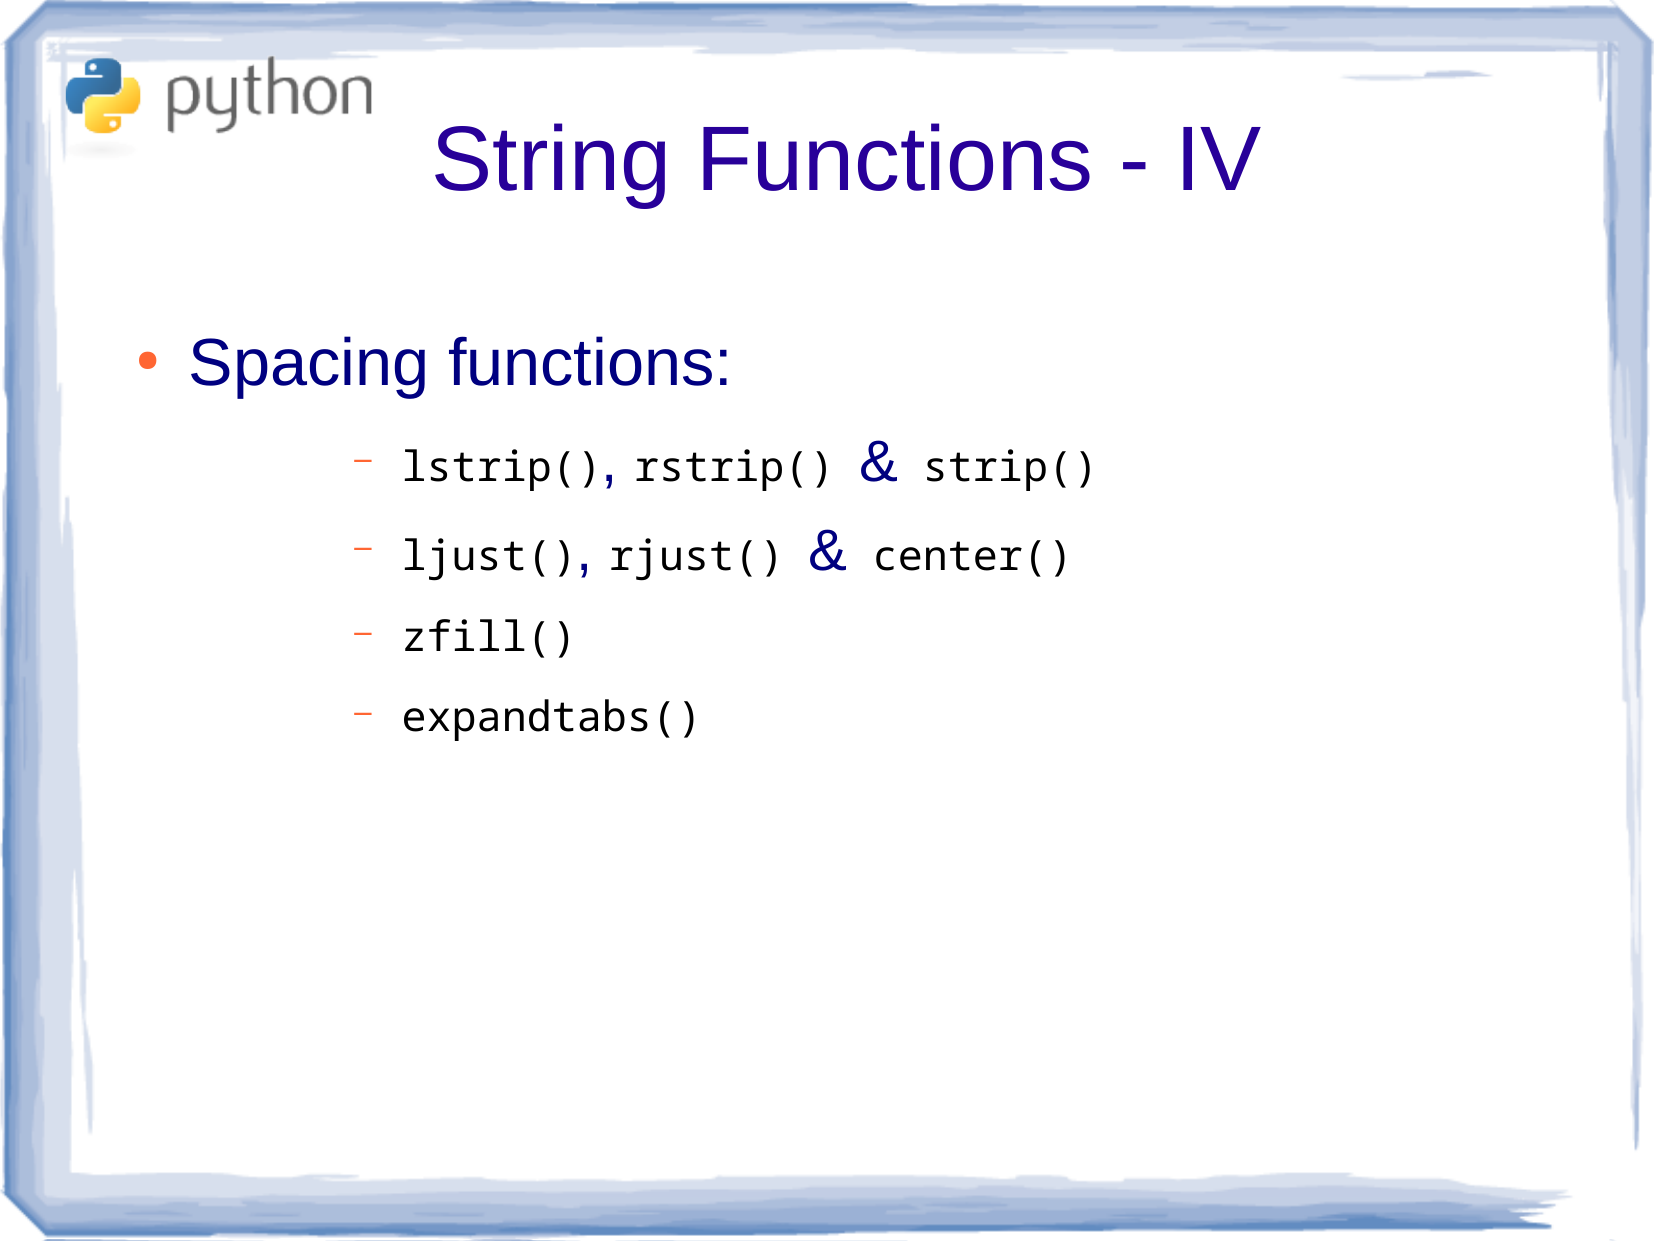

# String Functions - IV
Spacing functions:
lstrip(), rstrip() & strip()
ljust(), rjust() & center()
zfill()
expandtabs()